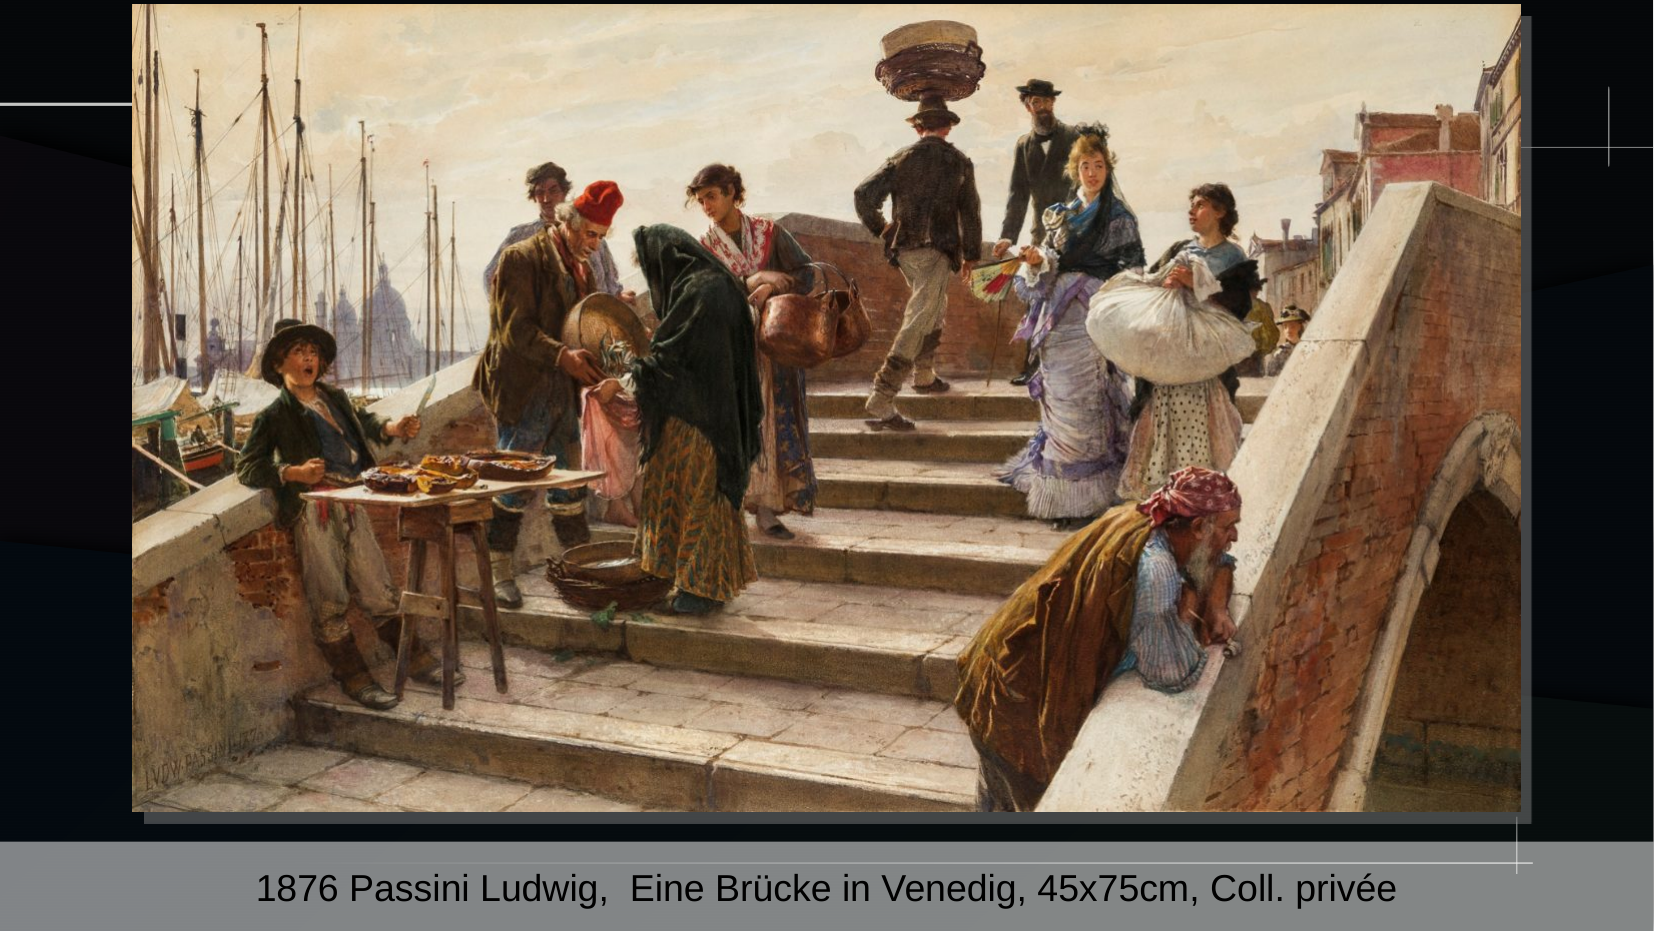

1876 Passini Ludwig, Eine Brücke in Venedig, 45x75cm, Coll. privée